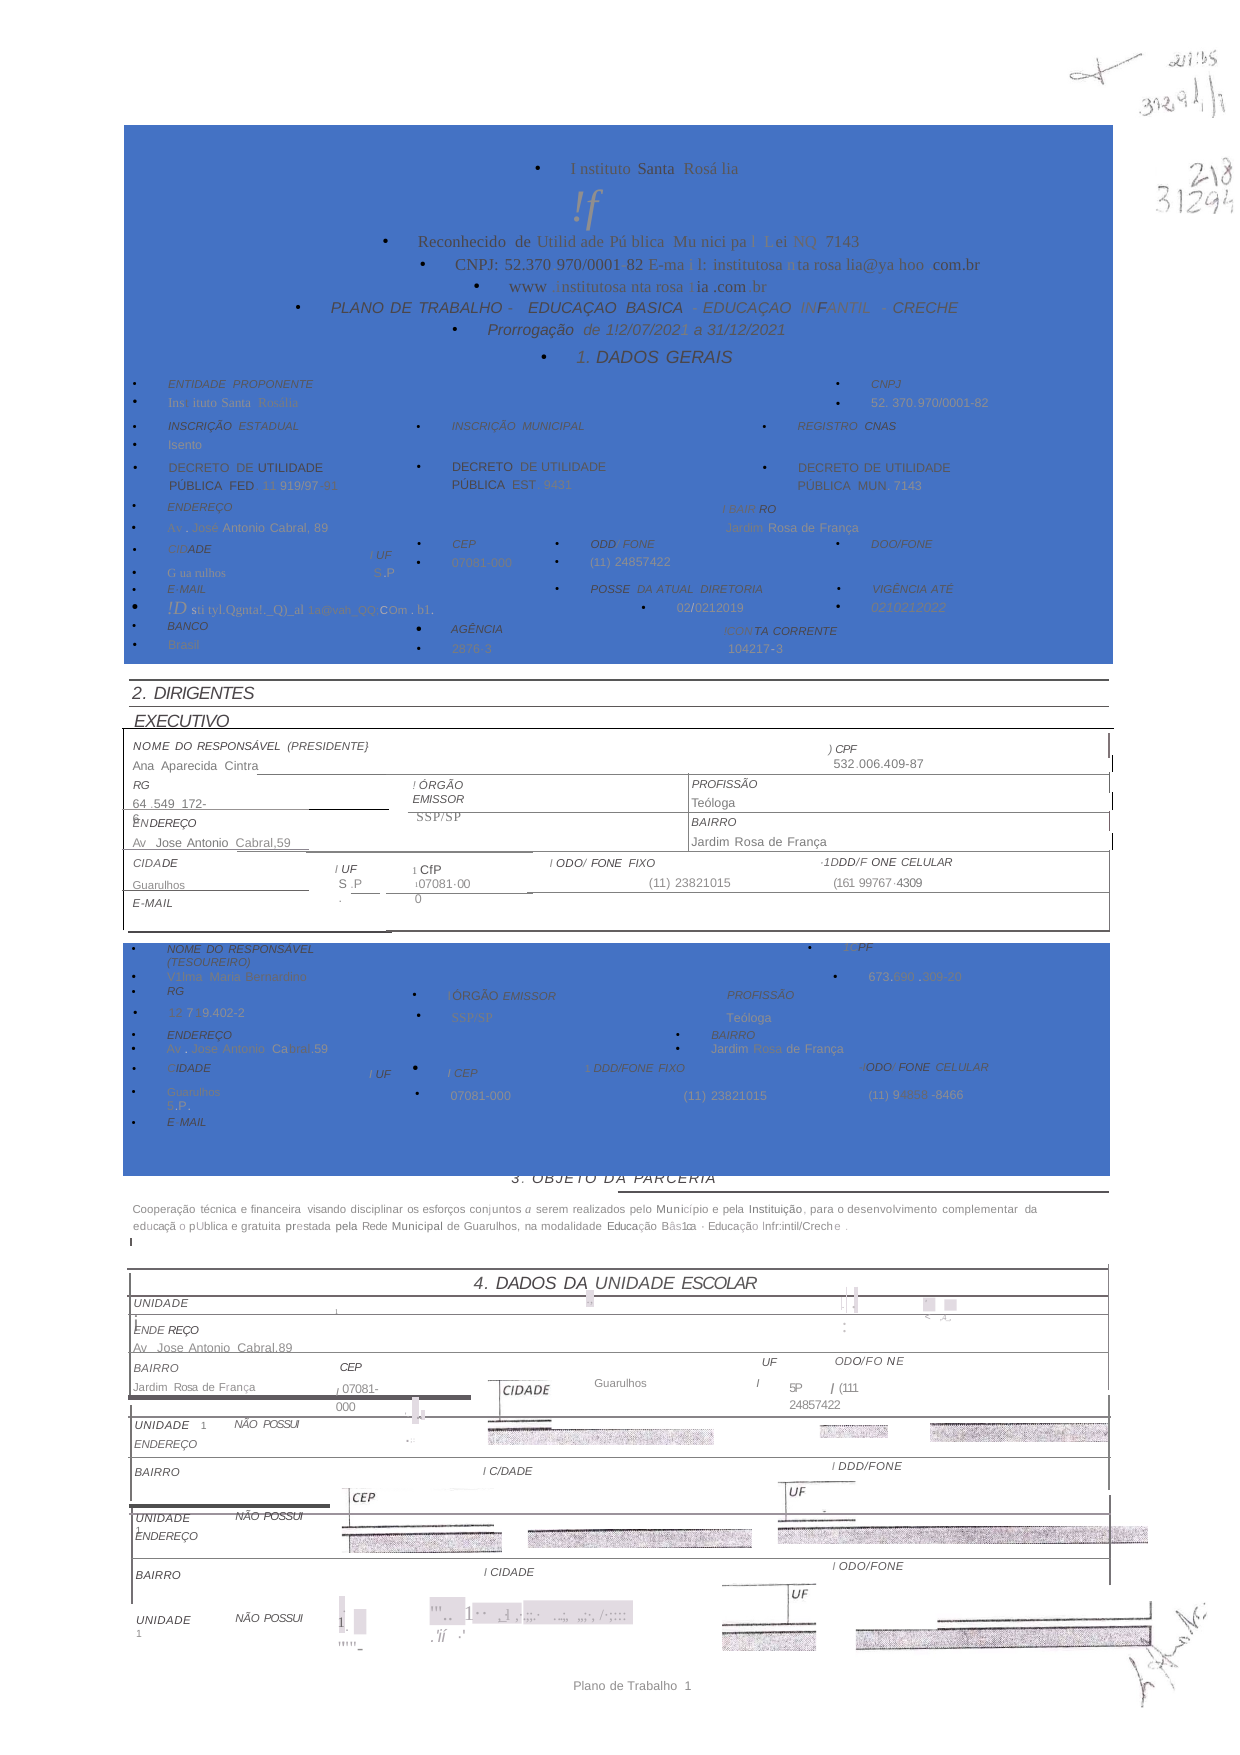

| I nstituto Santa Rosá lia !f Reconhecido de Utilid ade Pú blica Mu nici pa l Lei NQ 7143 CNPJ: 52.370.970/0001-82 E-ma i l: institutosa nta rosa lia@ya hoo .com.br www .institutosa nta rosa 1ia .com.br | | | | |
| --- | --- | --- | --- | --- |
| PLANO DE TRABALHO - EDUCAÇAO BASICA - EDUCAÇAO INFANTIL - CRECHE Prorrogação de 1!2/07/2021 a 31/12/2021 | | | | |
| 1. DADOS GERAIS | | | | |
| ENTIDADE PROPONENTE Inst ituto Santa Rosália | | | | CNPJ 52. 370.970/0001-82 |
| INSCRIÇÃO ESTADUAL Isento | INSCRIÇÃO MUNICIPAL | | REGISTRO CNAS | |
| DECRETO DE UTILIDADE PÚBLICA FED. 11 919/97-91 | DECRETO DE UTILIDADE PÚBLICA EST. 9431 | | DECRETO DE UTILIDADE PÚBLICA MUN. 7143 | |
| ENDEREÇO I BAIR RO Av . José Antonio Cabral, 89 Jardim Rosa de França | | | | |
| CIDADE I UF G ua rulhos S.P | CEP 07081-000 | ODD/ FONE (11) 24857422 | | DOO/FONE |
| E·MAIL !D sti tyl.Qgnta!.\_Q)\_al 1a@vah\_QQ;COm . b1. | | POSSE DA ATUAL DIRETORIA 02/0212019 | | VIGÊNCIA ATÉ 0210212022 |
| BANCO Brasil | AGÊNCIA !CONTA CORRENTE 2876·3 104217-3 | | | |
2. DIRIGENTES
EXECUTIVO
NOME DO RESPONSÁVEL (PRESIDENTE}
) CPF
532.006.409-87
Ana Aparecida Cintra
PROFISSÃO
RG
64 .549 172-6
! ÓRGÃO EMISSOR
SSP/SP
Teóloga
BAIRRO
ENDEREÇO
Av Jose Antonio Cabral,59
Jardim Rosa de França
·1DDD/F ONE CELULAR
(161 99767·4309
CIDADE
Guarulhos
I ODO/ FONE FIXO
(11) 23821015
1 CfP
107081·000
I UF
S .P.
E-MAIL
| NOME DO RESPONSÁVEL (TESOUREIRO) | | 1CPF |
| --- | --- | --- |
| V1lma Maria Bernardino | | 673.690 .309-20 |
| RG | | IÓRGÃO EMISSOR PROFISSÃO |
| 12 719.402-2 | | SSP/SP Teóloga |
| ENDEREÇO | | BAIRRO |
| Av . Jose Antonio Cabral.59 | | Jardim Rosa de França |
| CIDADE I UF Guarulhos 5.P. | | I CEP 1 DDD/FONE FIXO -IODO/ FONE CELULAR 07081-000 (11) 23821015 (11) 94858 -8466 |
| E-MAIL | | |
3. OBJETO DA PARCERIA
Cooperação técnica e financeira visando disciplinar os esforços conjuntos a serem realizados pelo Município e pela Instituição, para o desenvolvimento complementar da educaçã o pUblica e gratuita prestada pela Rede Municipal de Guarulhos, na modalidade Educação Bâs1ca ·Educação lnfr:intil/Creche .
4. DADOS DA UNIDADE ESCOLAR
. .:
.,
UNIDADE i
' < ,.4_,
1
ENDE REÇO
Av Jose Antonio Cabral.89
ODO/FO NE
5P	I (111 24857422
UF
CEP
I 07081-000
BAIRRO
Jardim Rosa de França
UNIDADE 1	NÃO POSSUI ENDEREÇO
Guarulhos
I
'· ...;:
I DDD/FONE
I C/DADE
BAIRRO
NÃO POSSUI
UNIDADE 1
ENDEREÇO
I ODO/FONE
I CIDADE
BAIRRO
.
'".. 1·· ,_·l ,·.;;.· ...;, ,,;·, /·;::: .'ií ·'
1. """-
NÃO POSSUI
UNIDADE 1
Plano de Trabalho